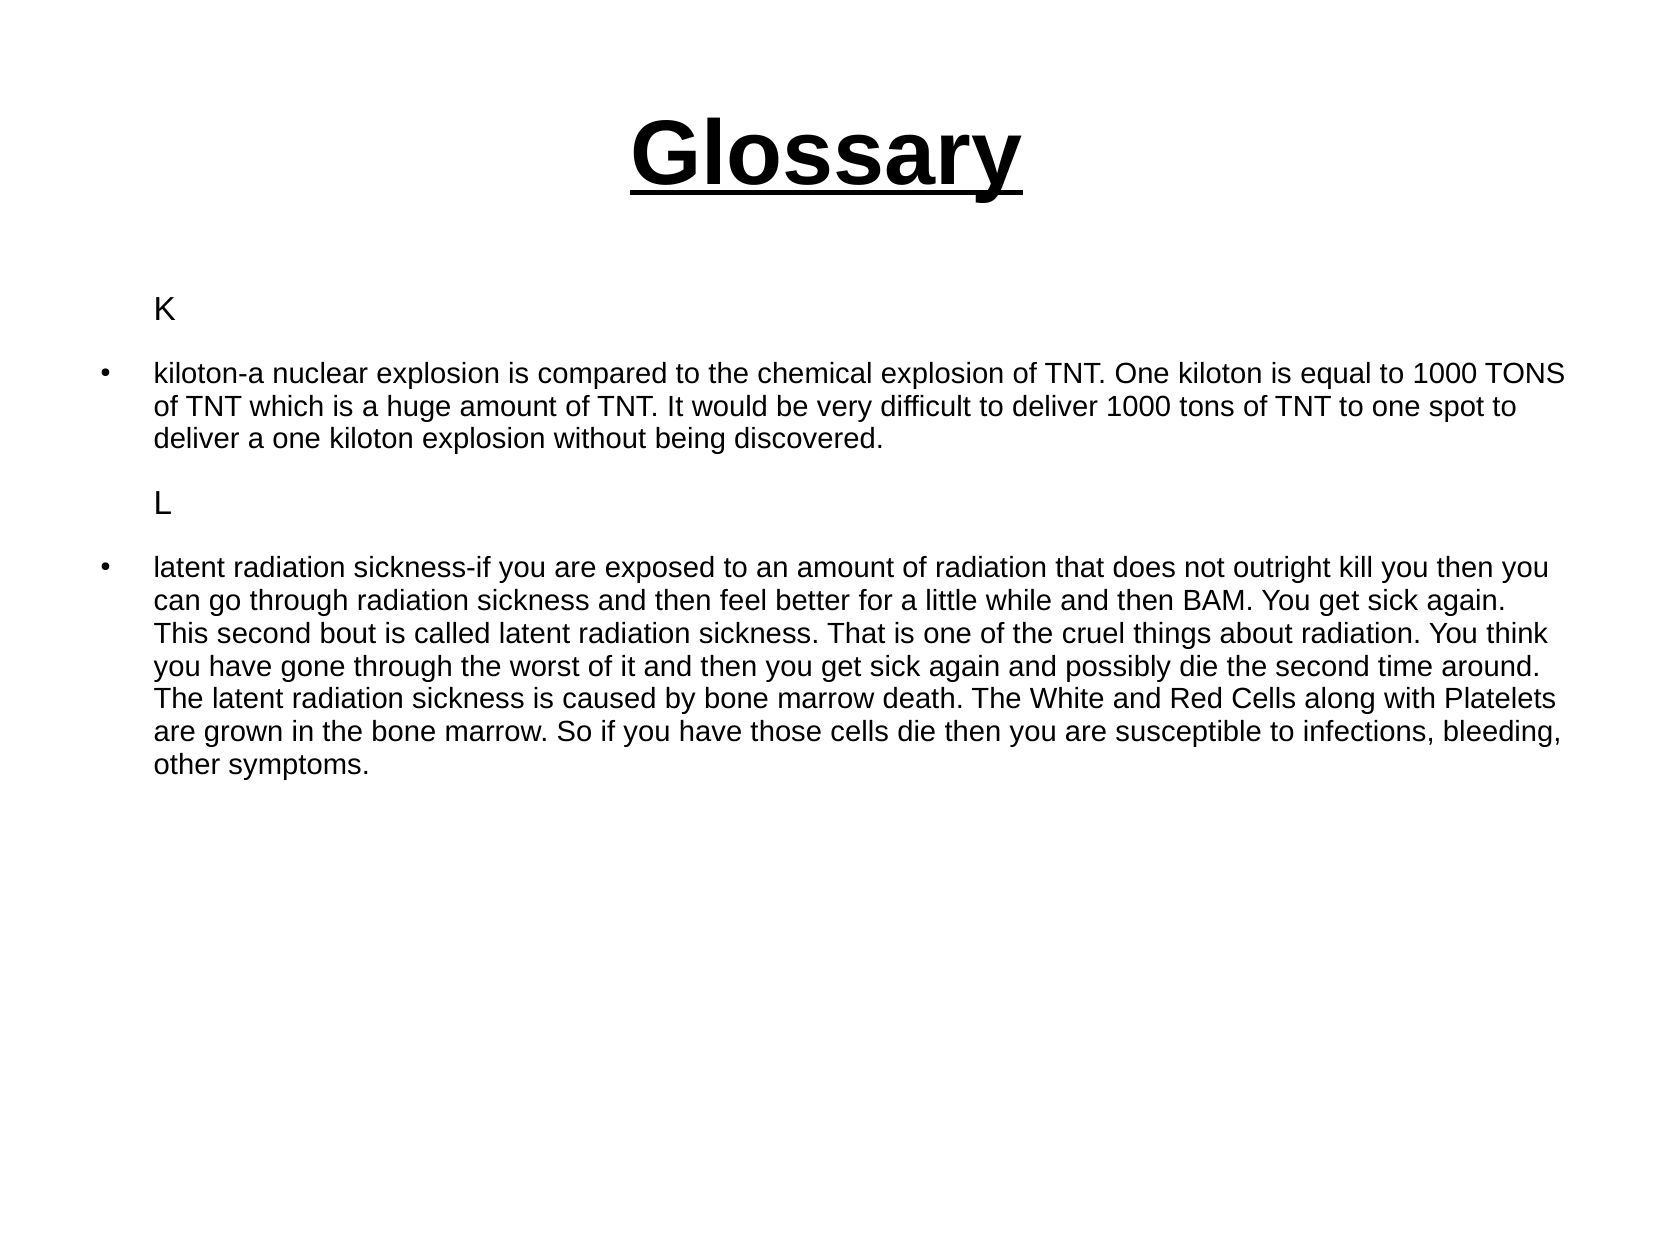

# Glossary
K
kiloton-a nuclear explosion is compared to the chemical explosion of TNT. One kiloton is equal to 1000 TONS of TNT which is a huge amount of TNT. It would be very difficult to deliver 1000 tons of TNT to one spot to deliver a one kiloton explosion without being discovered.
L
latent radiation sickness-if you are exposed to an amount of radiation that does not outright kill you then you can go through radiation sickness and then feel better for a little while and then BAM. You get sick again. This second bout is called latent radiation sickness. That is one of the cruel things about radiation. You think you have gone through the worst of it and then you get sick again and possibly die the second time around. The latent radiation sickness is caused by bone marrow death. The White and Red Cells along with Platelets are grown in the bone marrow. So if you have those cells die then you are susceptible to infections, bleeding, other symptoms.